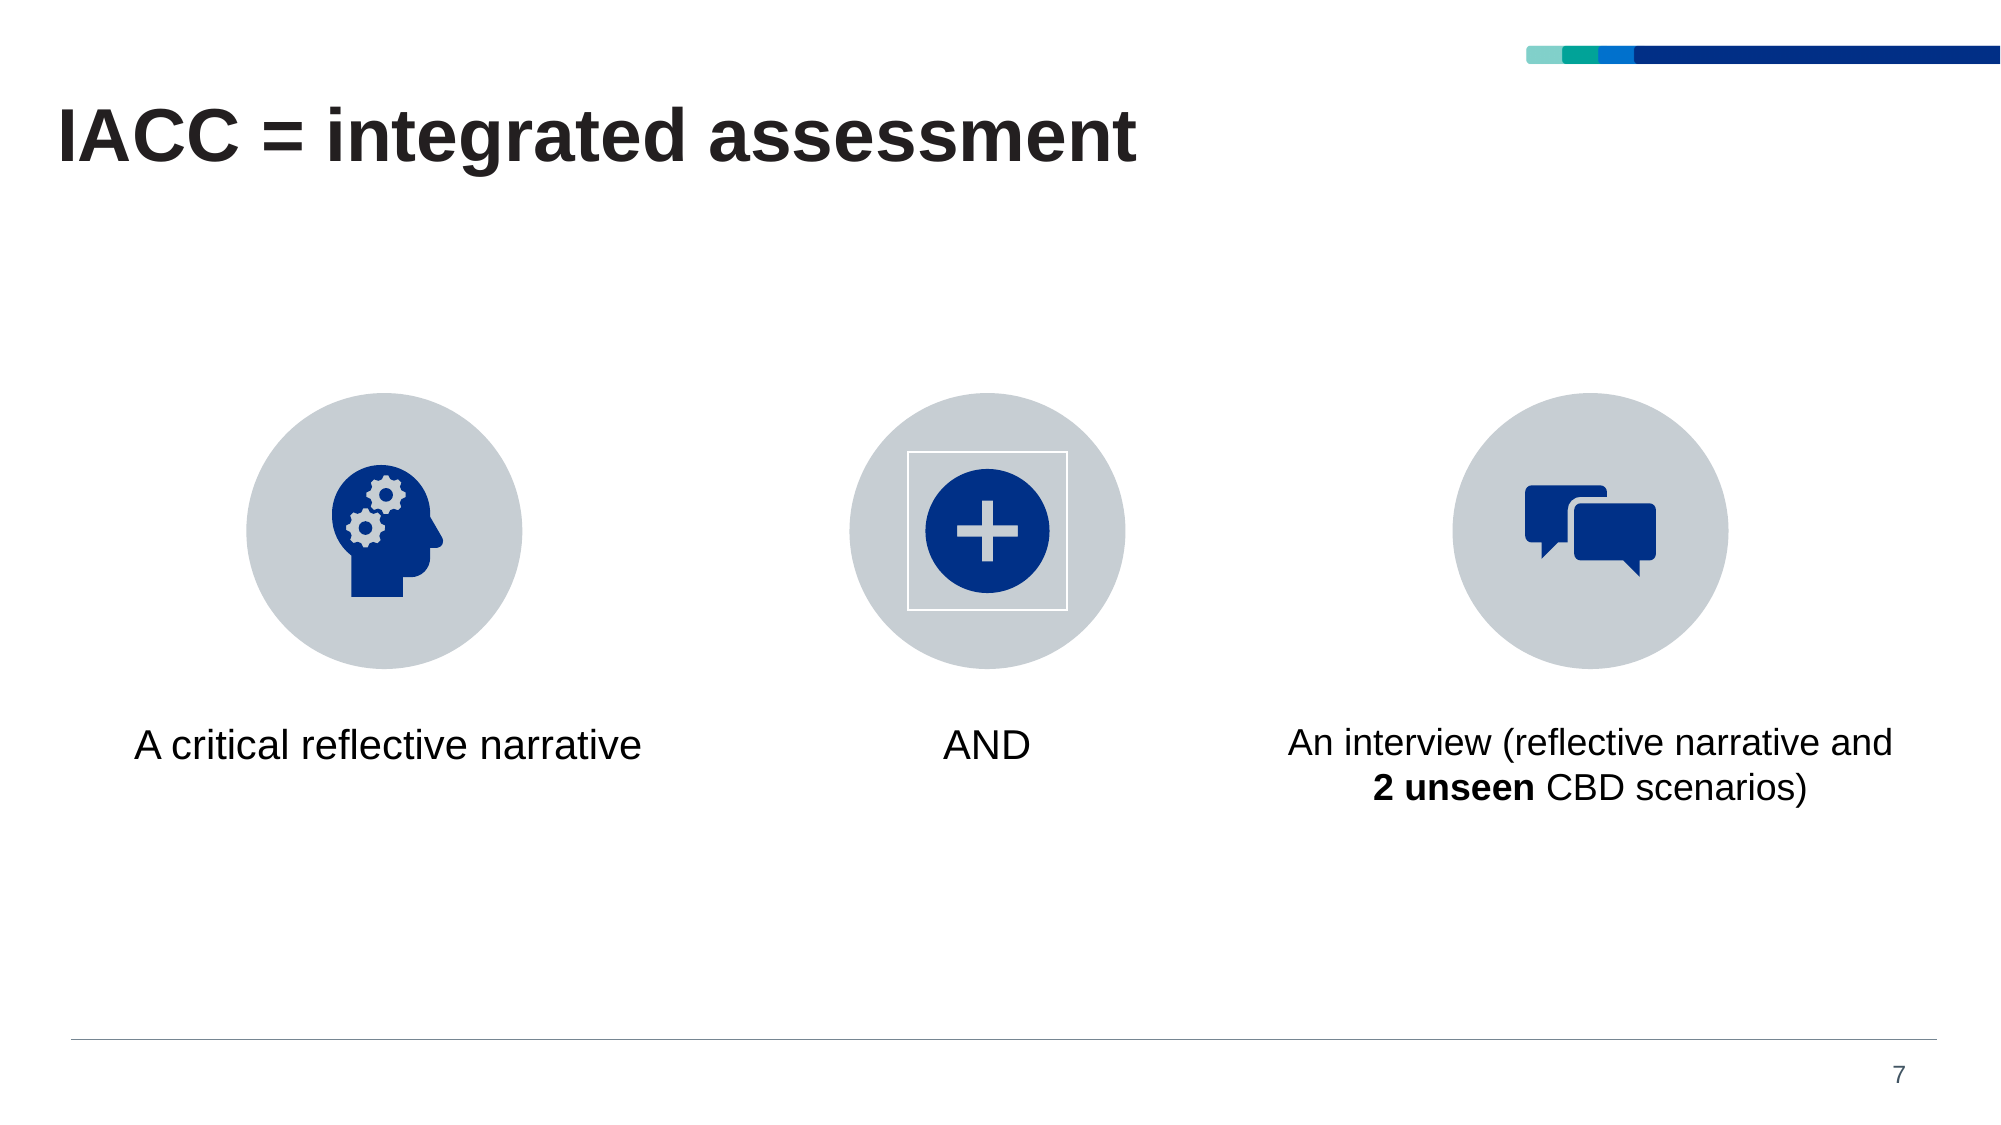

# IACC = integrated assessment
A critical reflective narrative
AND
An interview (reflective narrative and 2 unseen CBD scenarios)